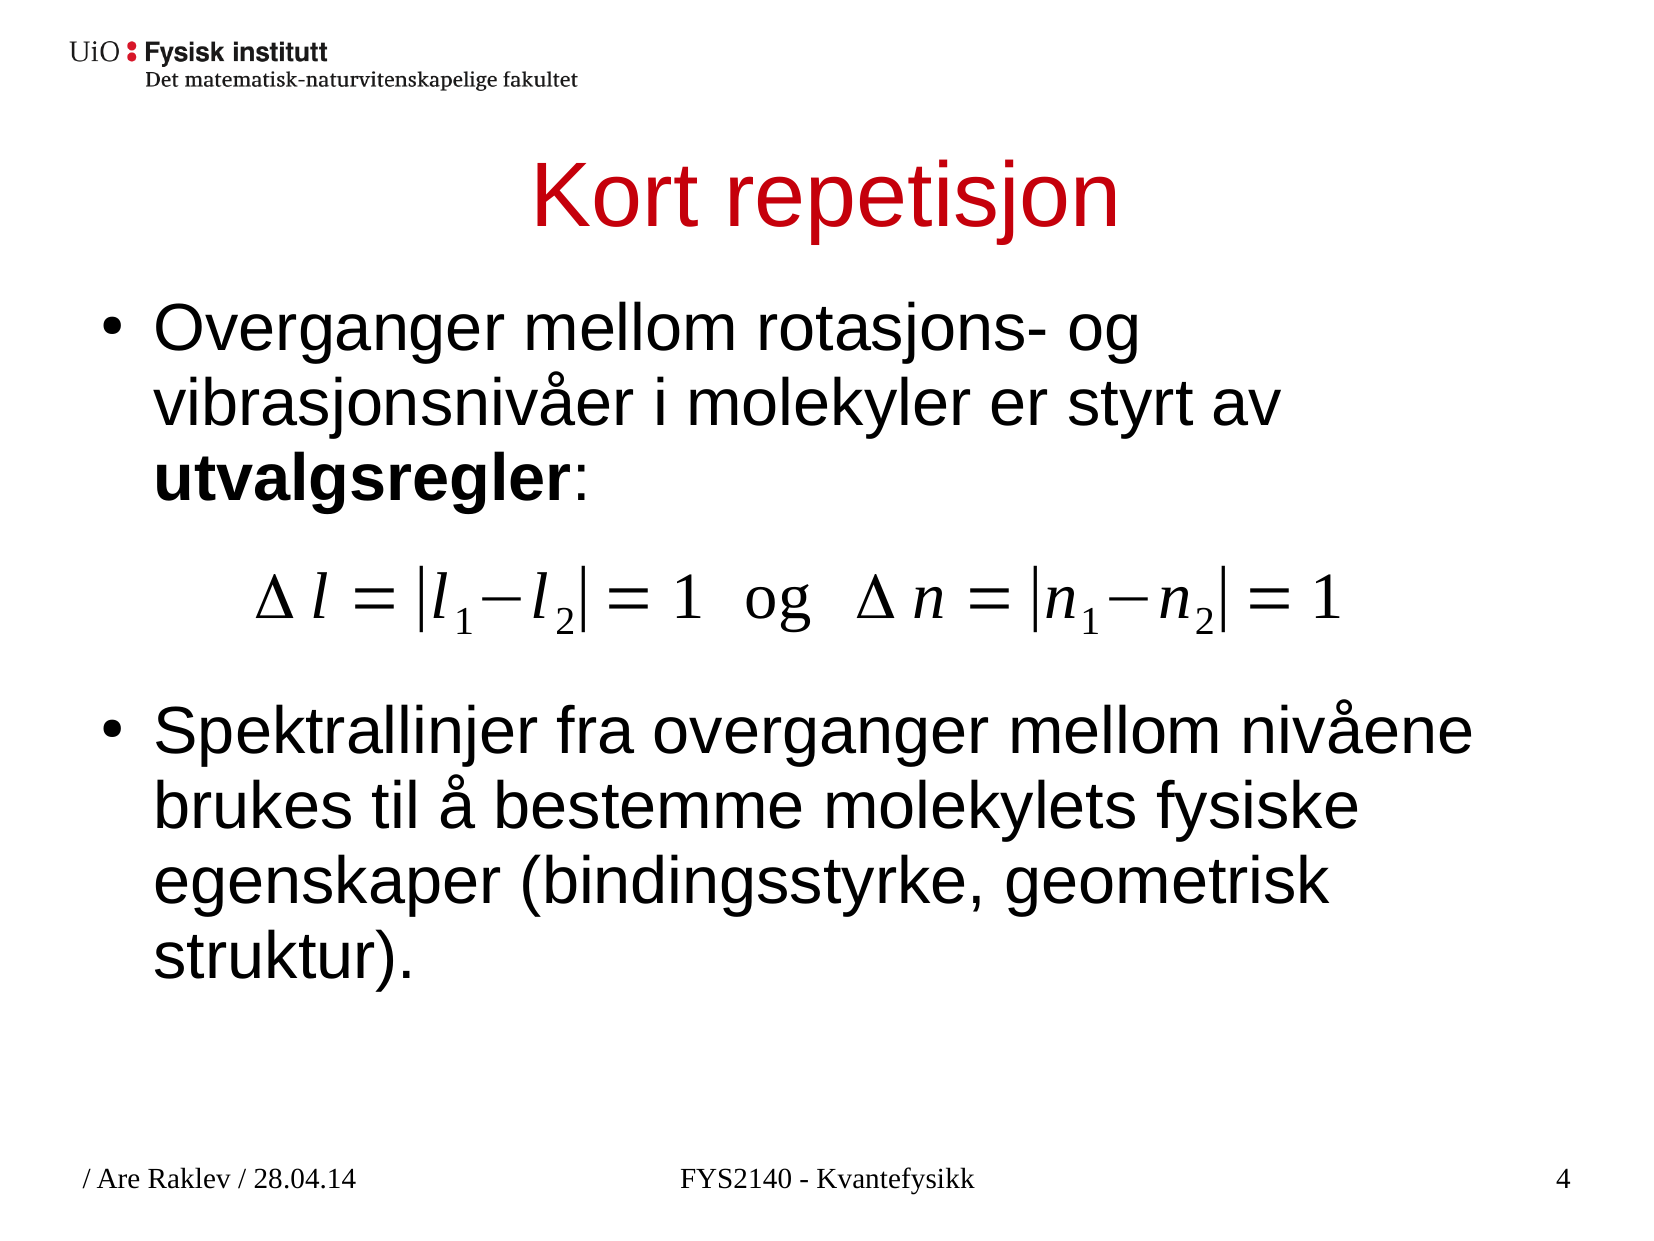

# Kort repetisjon
Overganger mellom rotasjons- og vibrasjonsnivåer i molekyler er styrt av utvalgsregler:
Spektrallinjer fra overganger mellom nivåene brukes til å bestemme molekylets fysiske egenskaper (bindingsstyrke, geometrisk struktur).
/ Are Raklev / 28.04.14
FYS2140 - Kvantefysikk
4